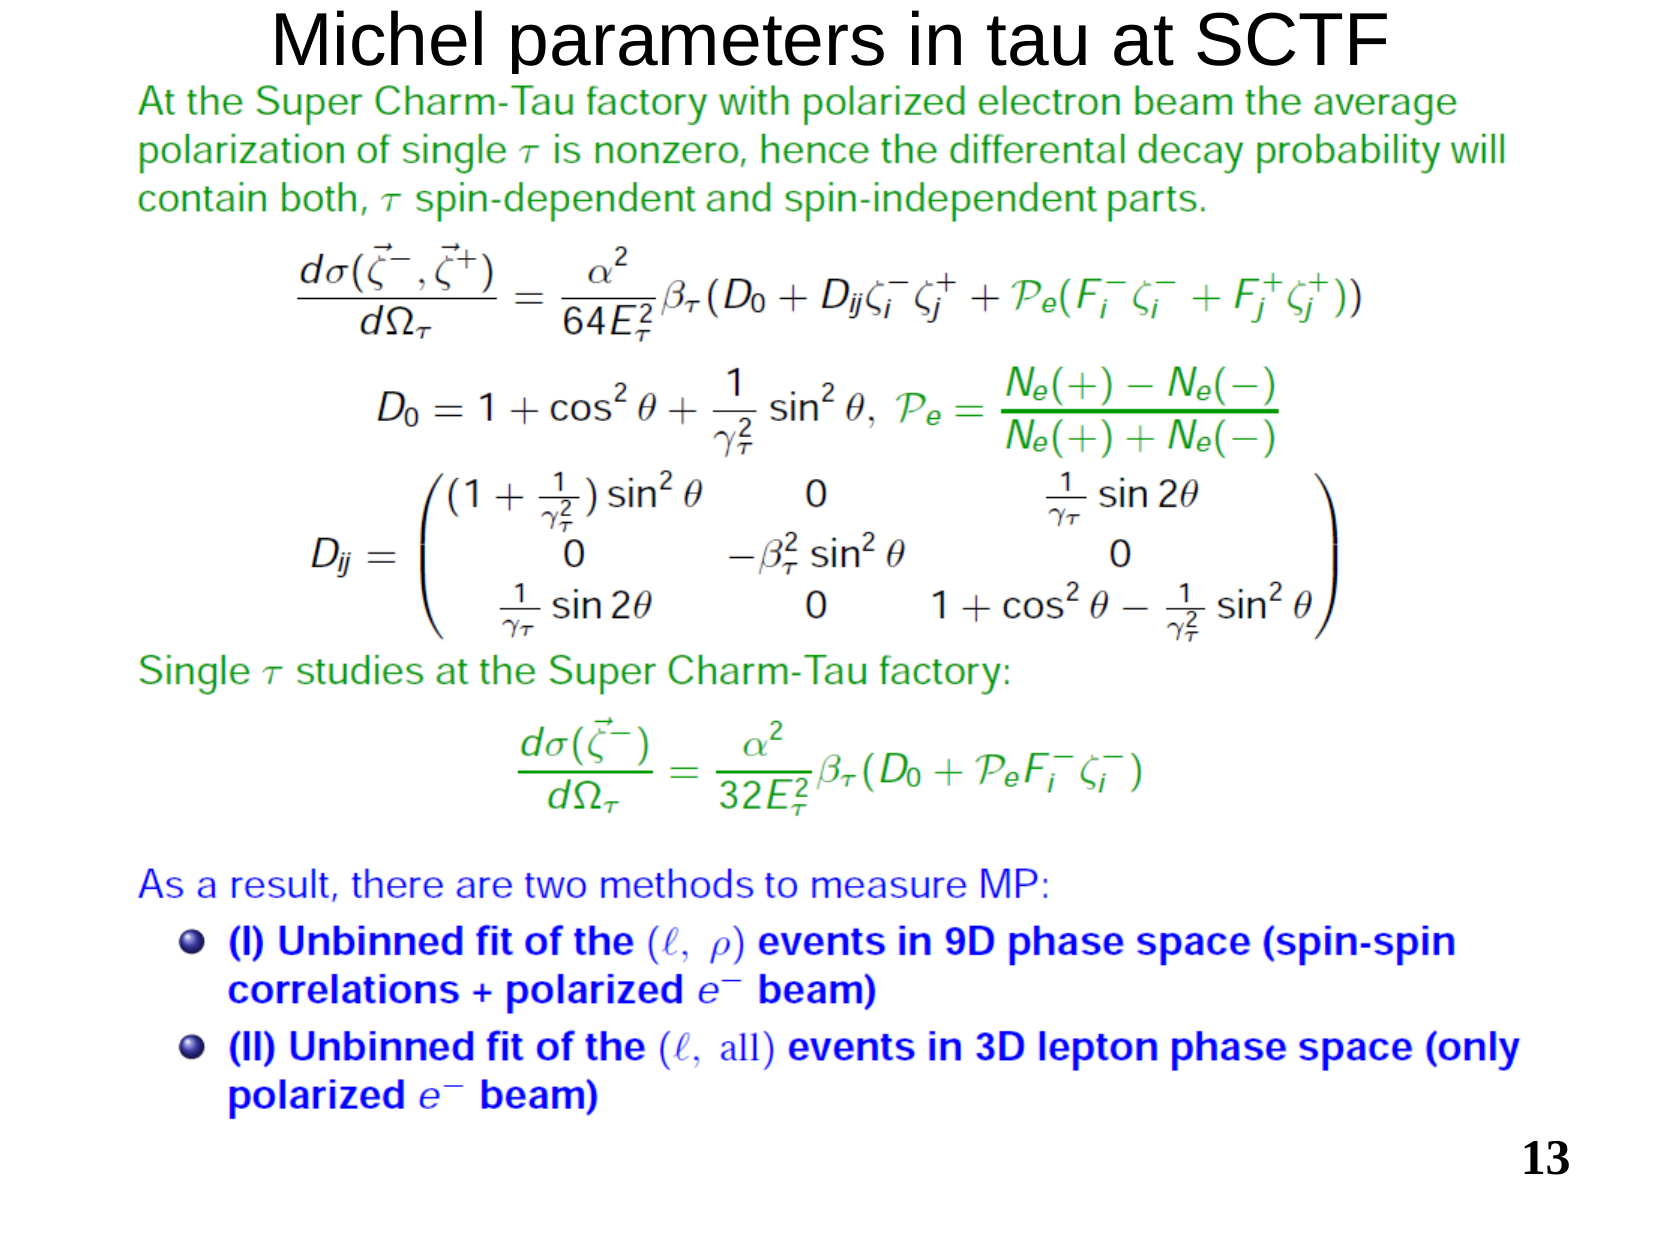

# Michel parameters in tau at SCTF
13